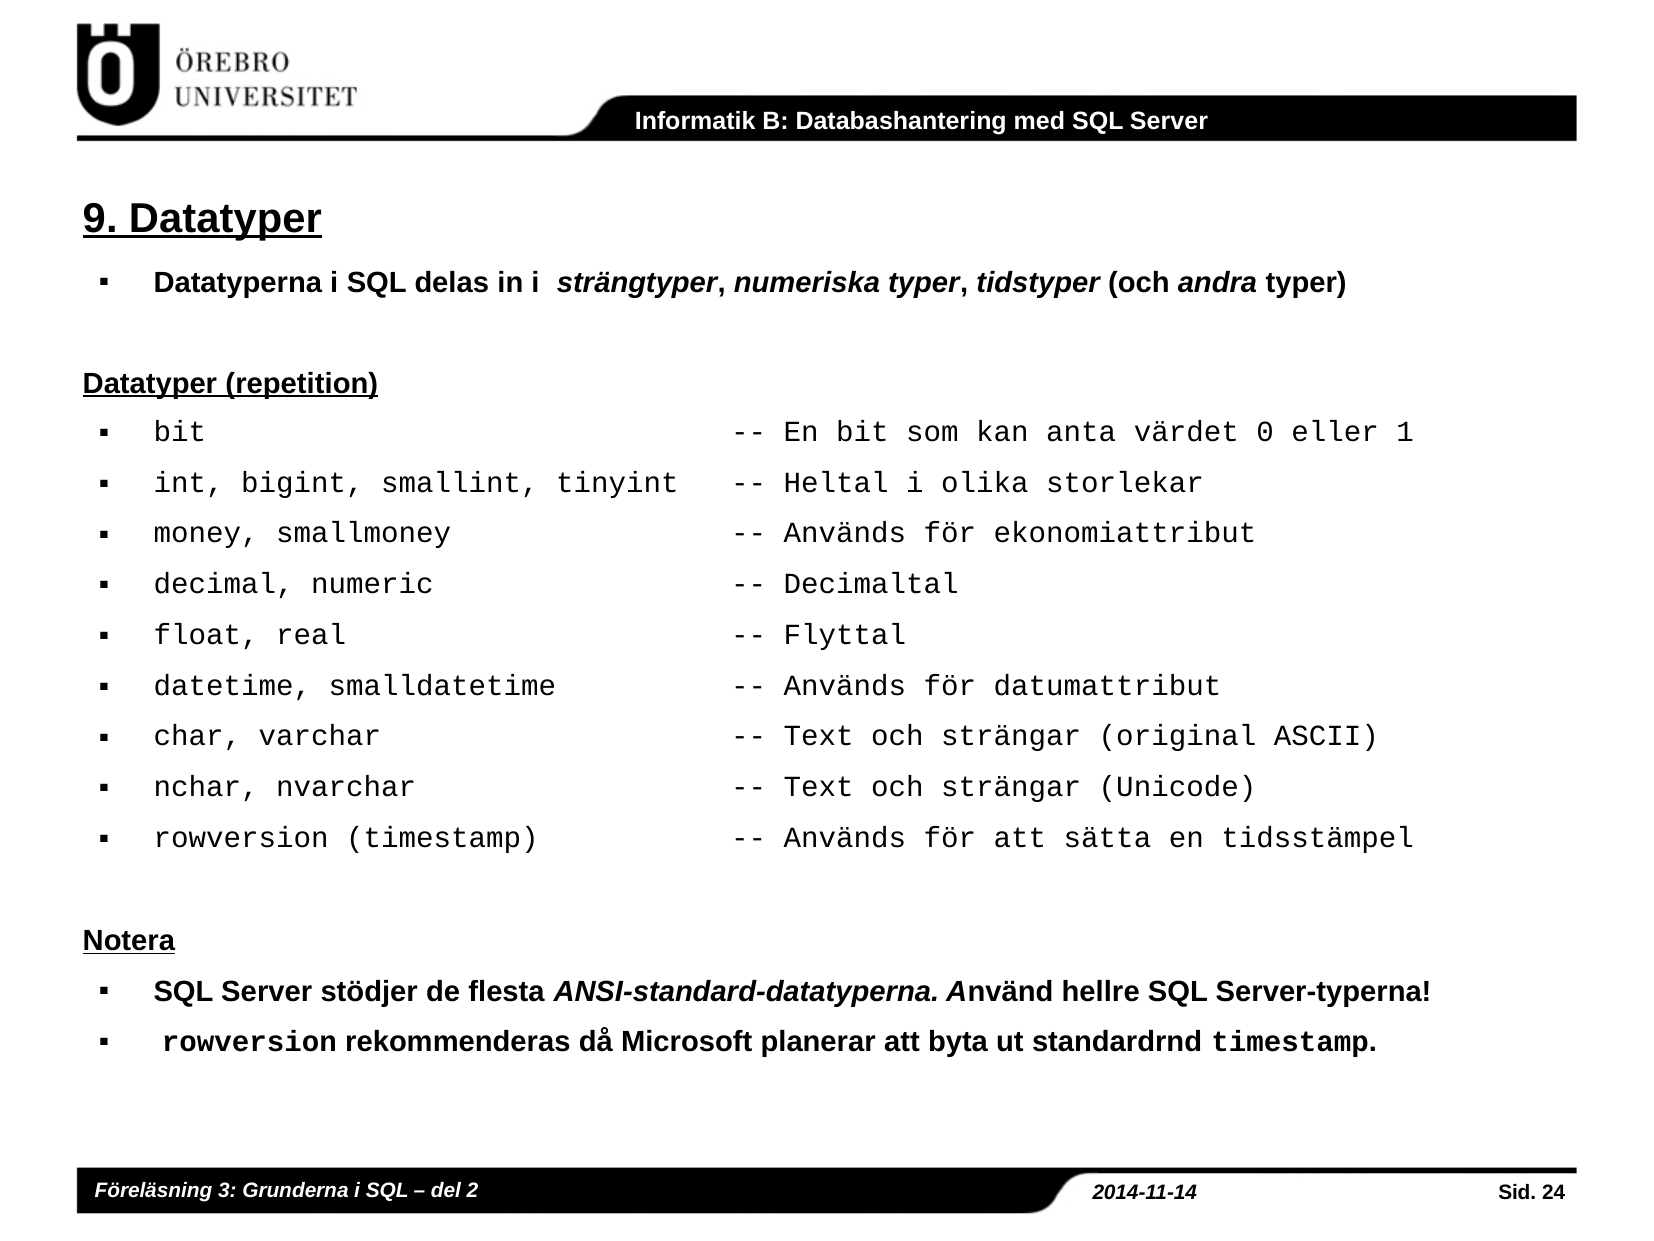

# 9. Datatyper
Datatyperna i SQL delas in i strängtyper, numeriska typer, tidstyper (och andra typer)
Datatyper (repetition)
bit -- En bit som kan anta värdet 0 eller 1
int, bigint, smallint, tinyint -- Heltal i olika storlekar
money, smallmoney -- Används för ekonomiattribut
decimal, numeric -- Decimaltal
float, real -- Flyttal
datetime, smalldatetime -- Används för datumattribut
char, varchar -- Text och strängar (original ASCII)
nchar, nvarchar -- Text och strängar (Unicode)
rowversion (timestamp) -- Används för att sätta en tidsstämpel
Notera
SQL Server stödjer de flesta ANSI-standard-datatyperna. Använd hellre SQL Server-typerna!
 rowversion rekommenderas då Microsoft planerar att byta ut standardrnd timestamp.
Föreläsning 3: Grunderna i SQL – del 2
2014-11-14
24